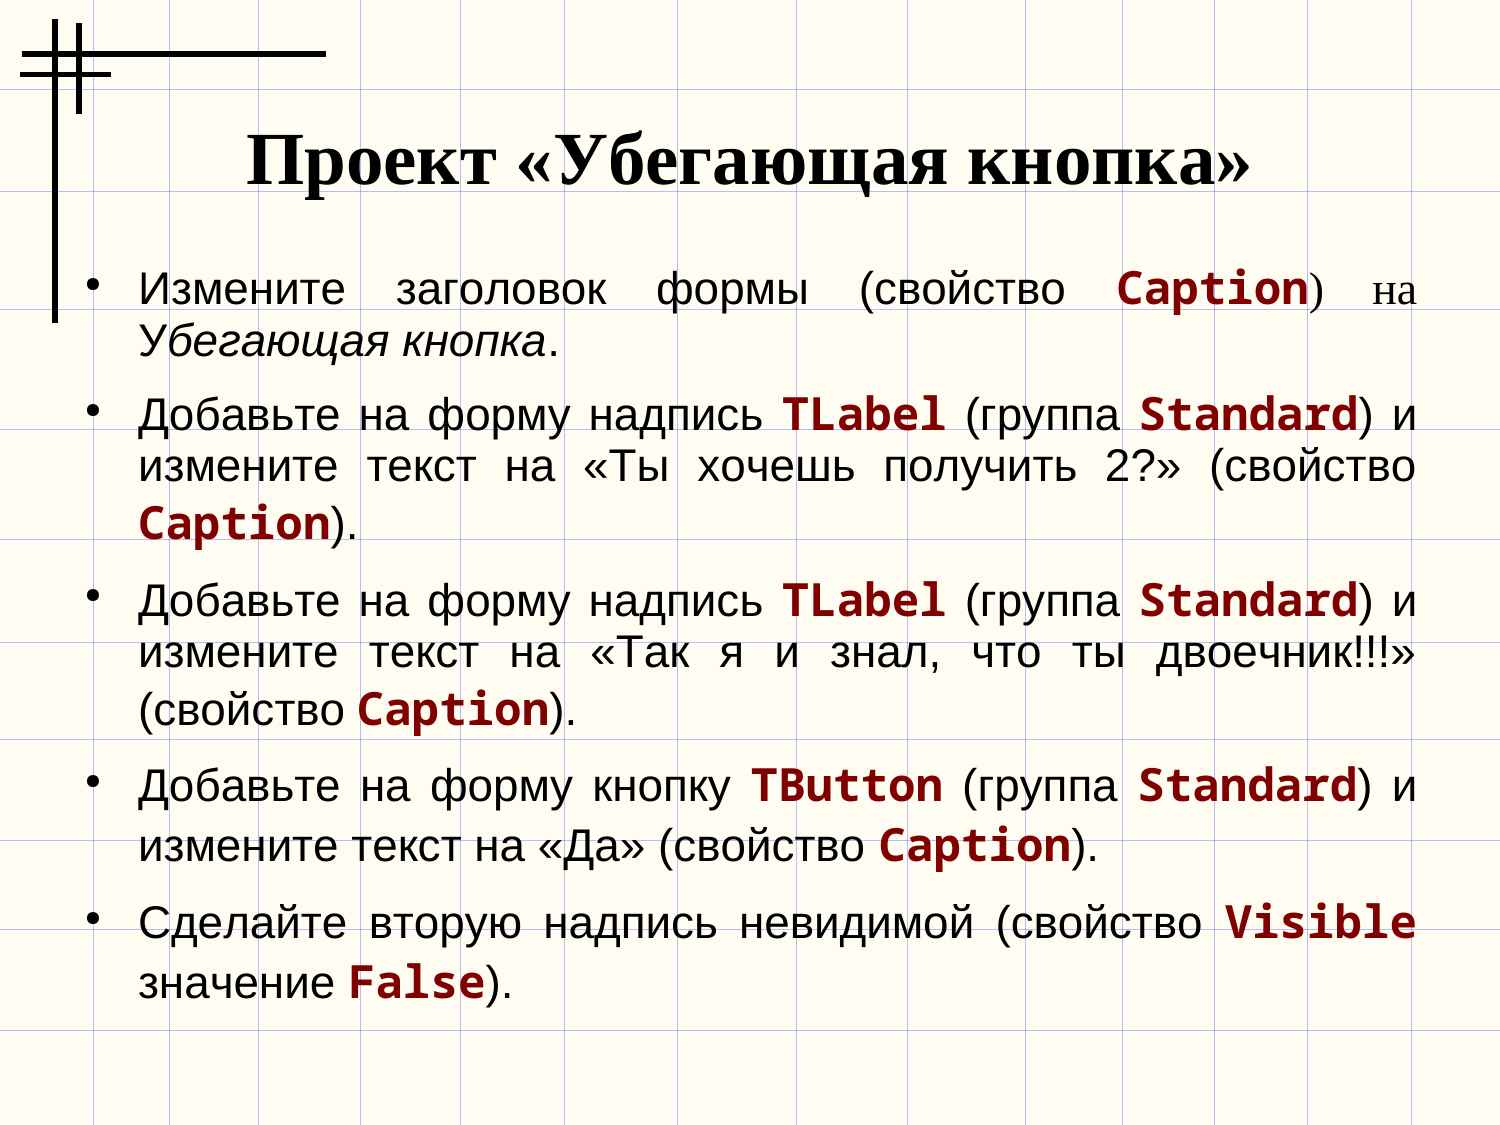

# Проект «Убегающая кнопка»
Измените заголовок формы (свойство Caption) на Убегающая кнопка.
Добавьте на форму надпись TLabel (группа Standard) и измените текст на «Ты хочешь получить 2?» (свойство Caption).
Добавьте на форму надпись TLabel (группа Standard) и измените текст на «Так я и знал, что ты двоечник!!!» (свойство Caption).
Добавьте на форму кнопку TButton (группа Standard) и измените текст на «Да» (свойство Caption).
Сделайте вторую надпись невидимой (свойство Visible значение False).